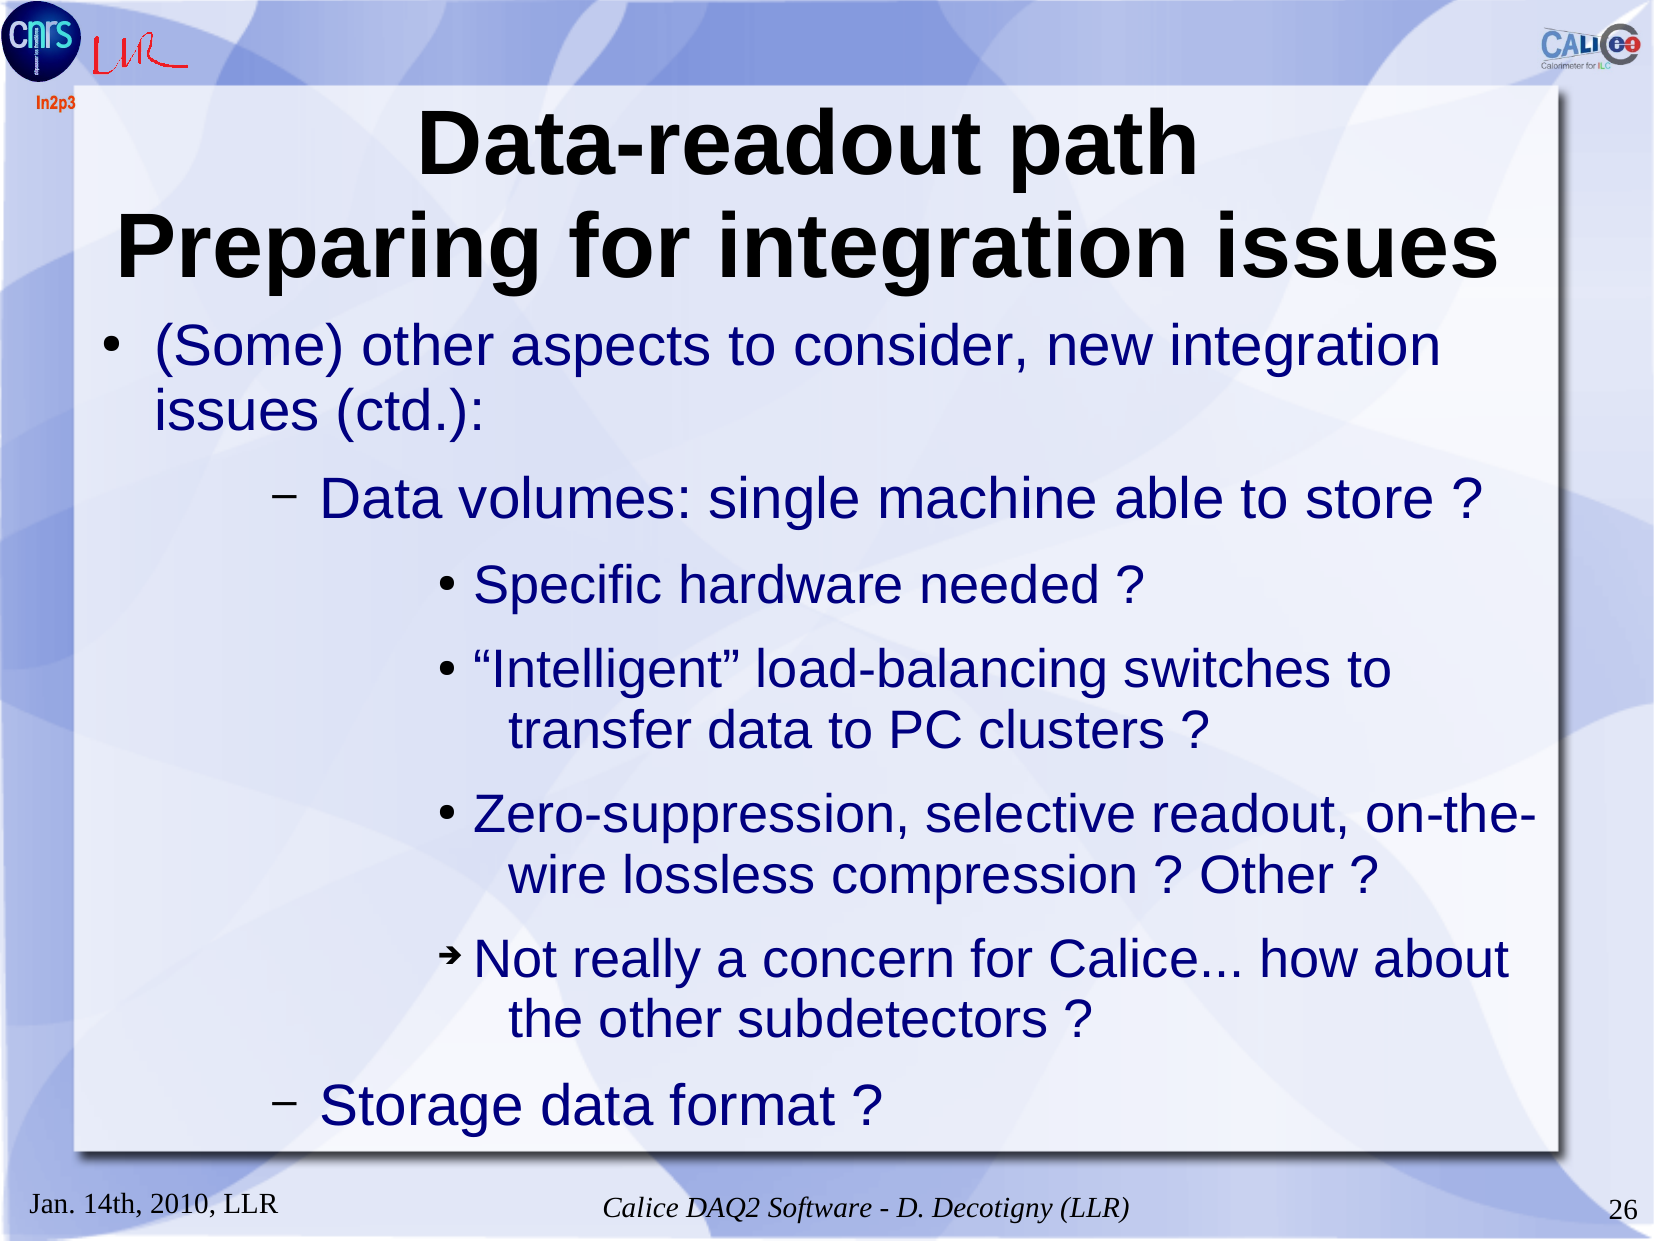

# Data-readout path Preparing for integration issues
(Some) other aspects to consider, new integration issues (ctd.):
Data volumes: single machine able to store ?
Specific hardware needed ?
“Intelligent” load-balancing switches to transfer data to PC clusters ?
Zero-suppression, selective readout, on-the-wire lossless compression ? Other ?
Not really a concern for Calice... how about the other subdetectors ?
Storage data format ?
Jan. 14th, 2010, LLR
Calice DAQ2 Software - D. Decotigny (LLR)
26